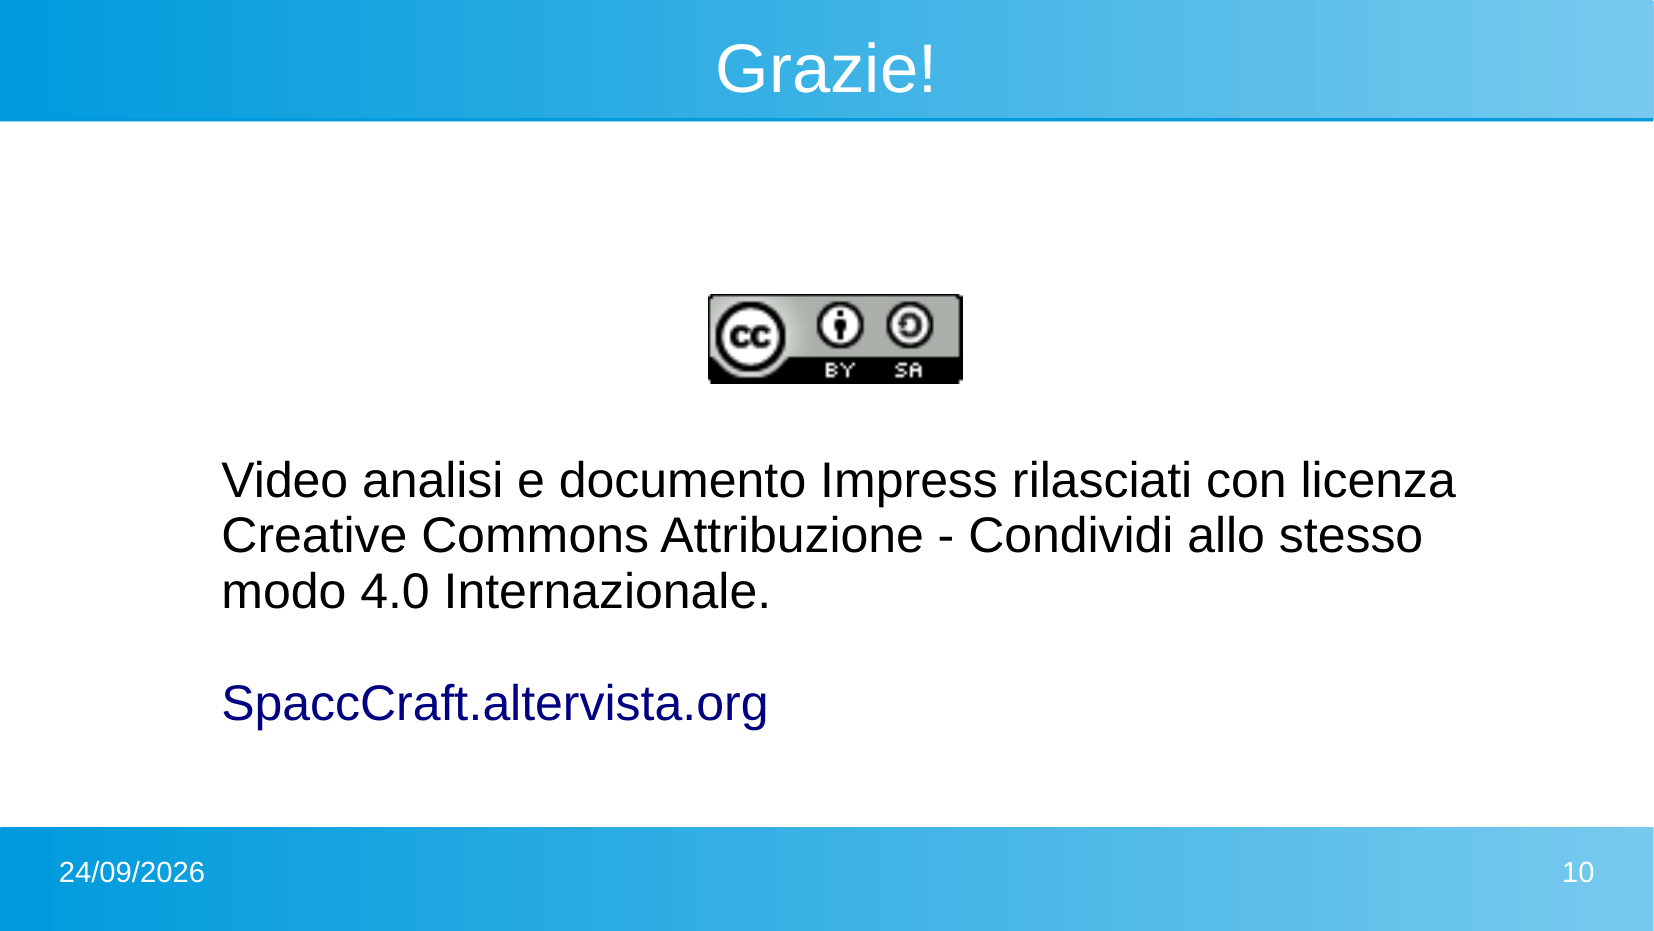

# Grazie!
Video analisi e documento Impress rilasciati con licenza
Creative Commons Attribuzione - Condividi allo stesso modo 4.0 Internazionale.
SpaccCraft.altervista.org
10